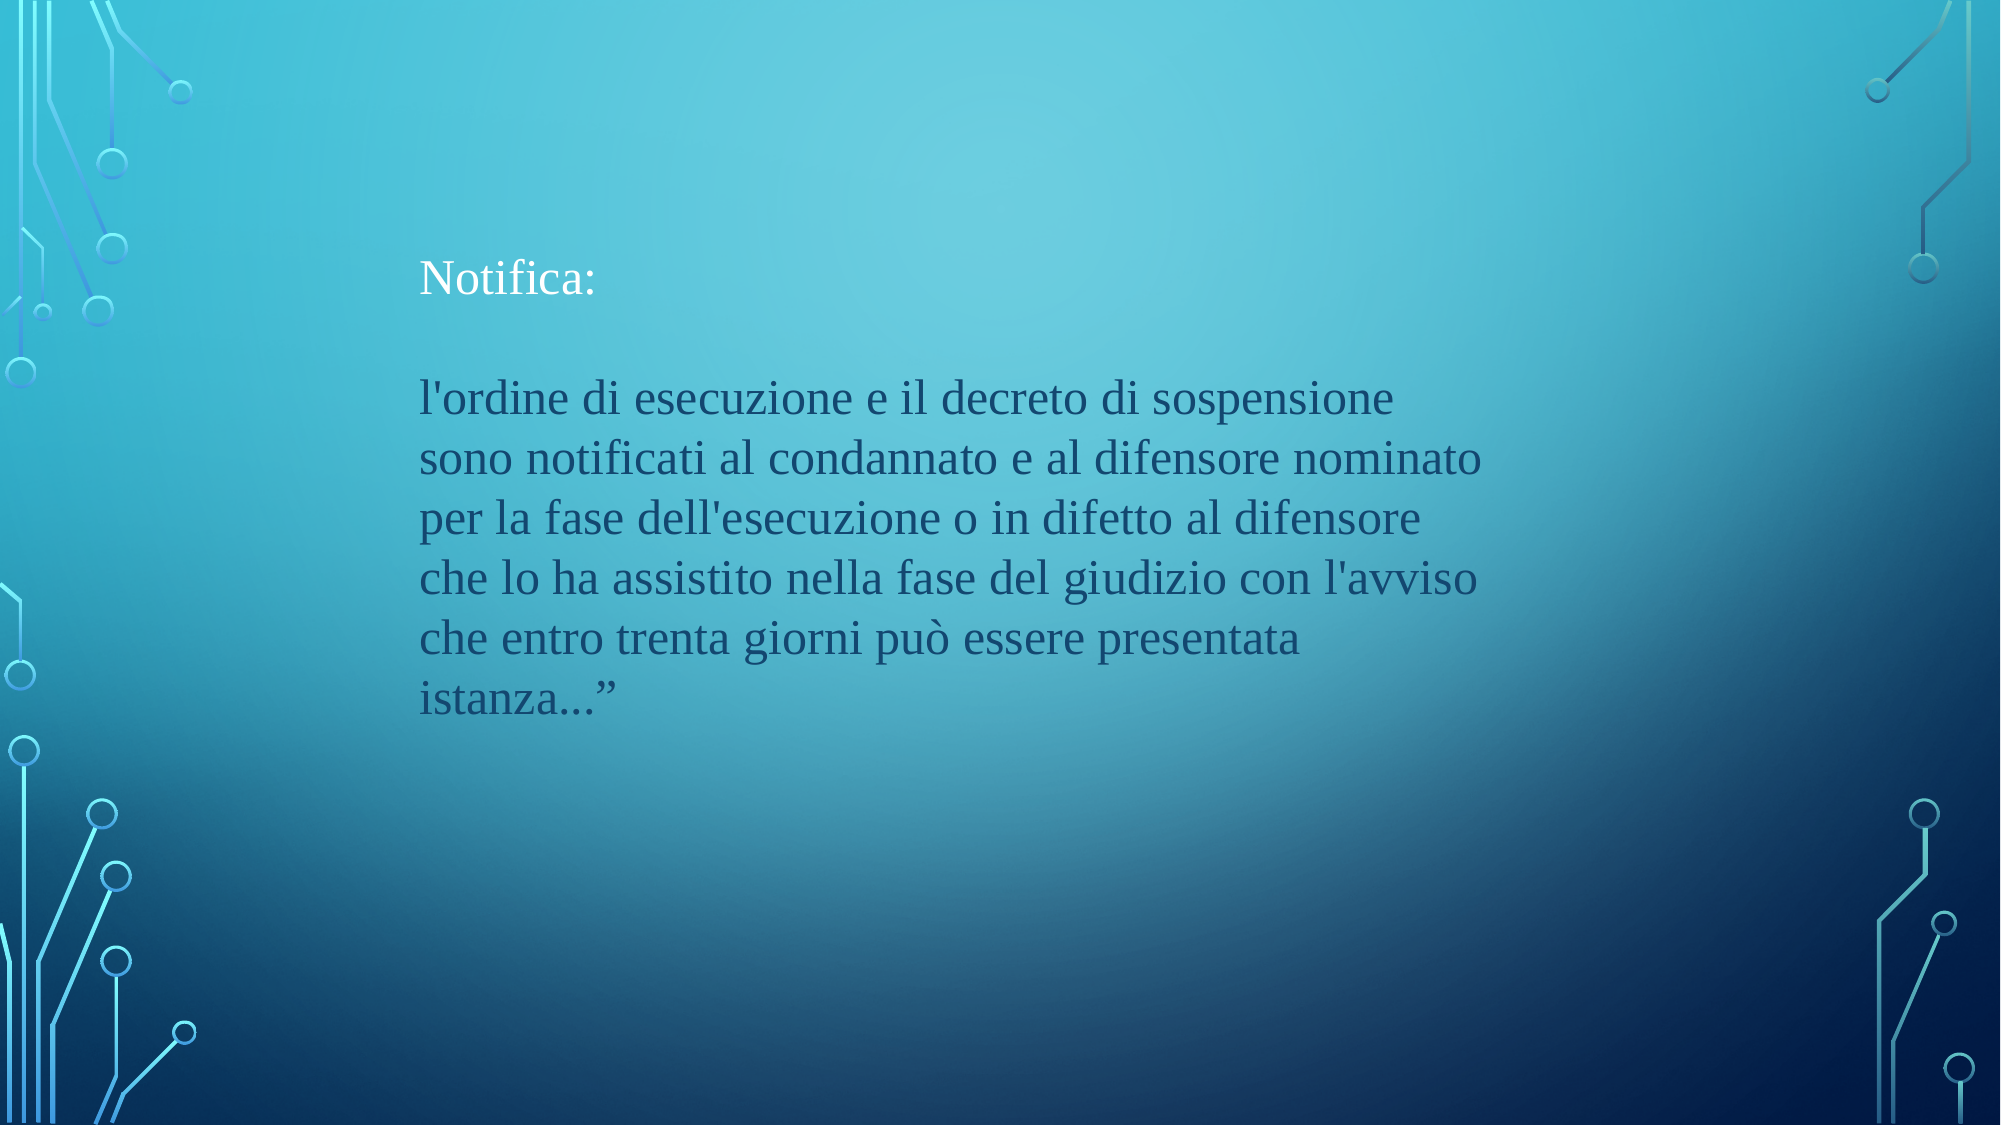

Notifica:
l'ordine di esecuzione e il decreto di sospensione sono notificati al condannato e al difensore nominato per la fase dell'esecuzione o in difetto al difensore che lo ha assistito nella fase del giudizio con l'avviso che entro trenta giorni può essere presentata istanza...”